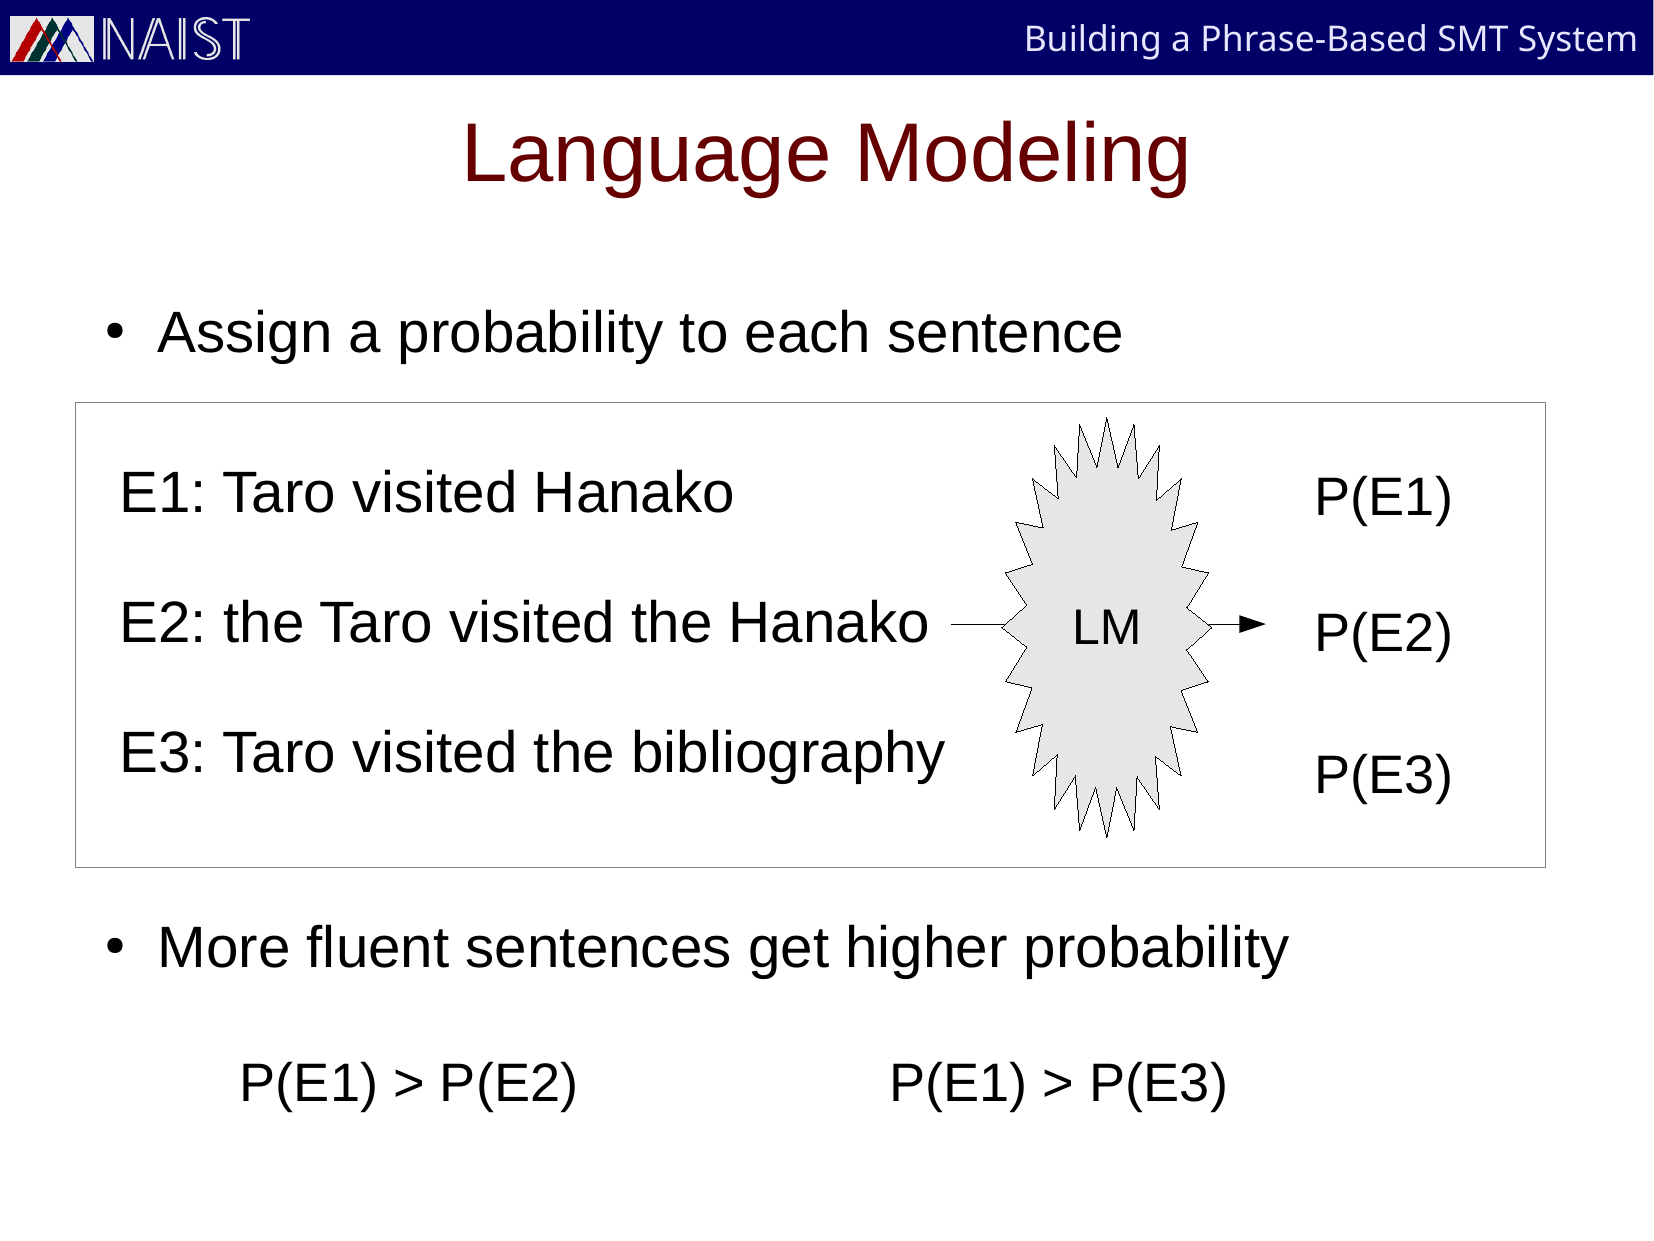

# Language Modeling
Assign a probability to each sentence
More fluent sentences get higher probability
LM
E1: Taro visited Hanako
E2: the Taro visited the Hanako
E3: Taro visited the bibliography
P(E1)
P(E2)
P(E3)
P(E1) > P(E2)
P(E1) > P(E3)